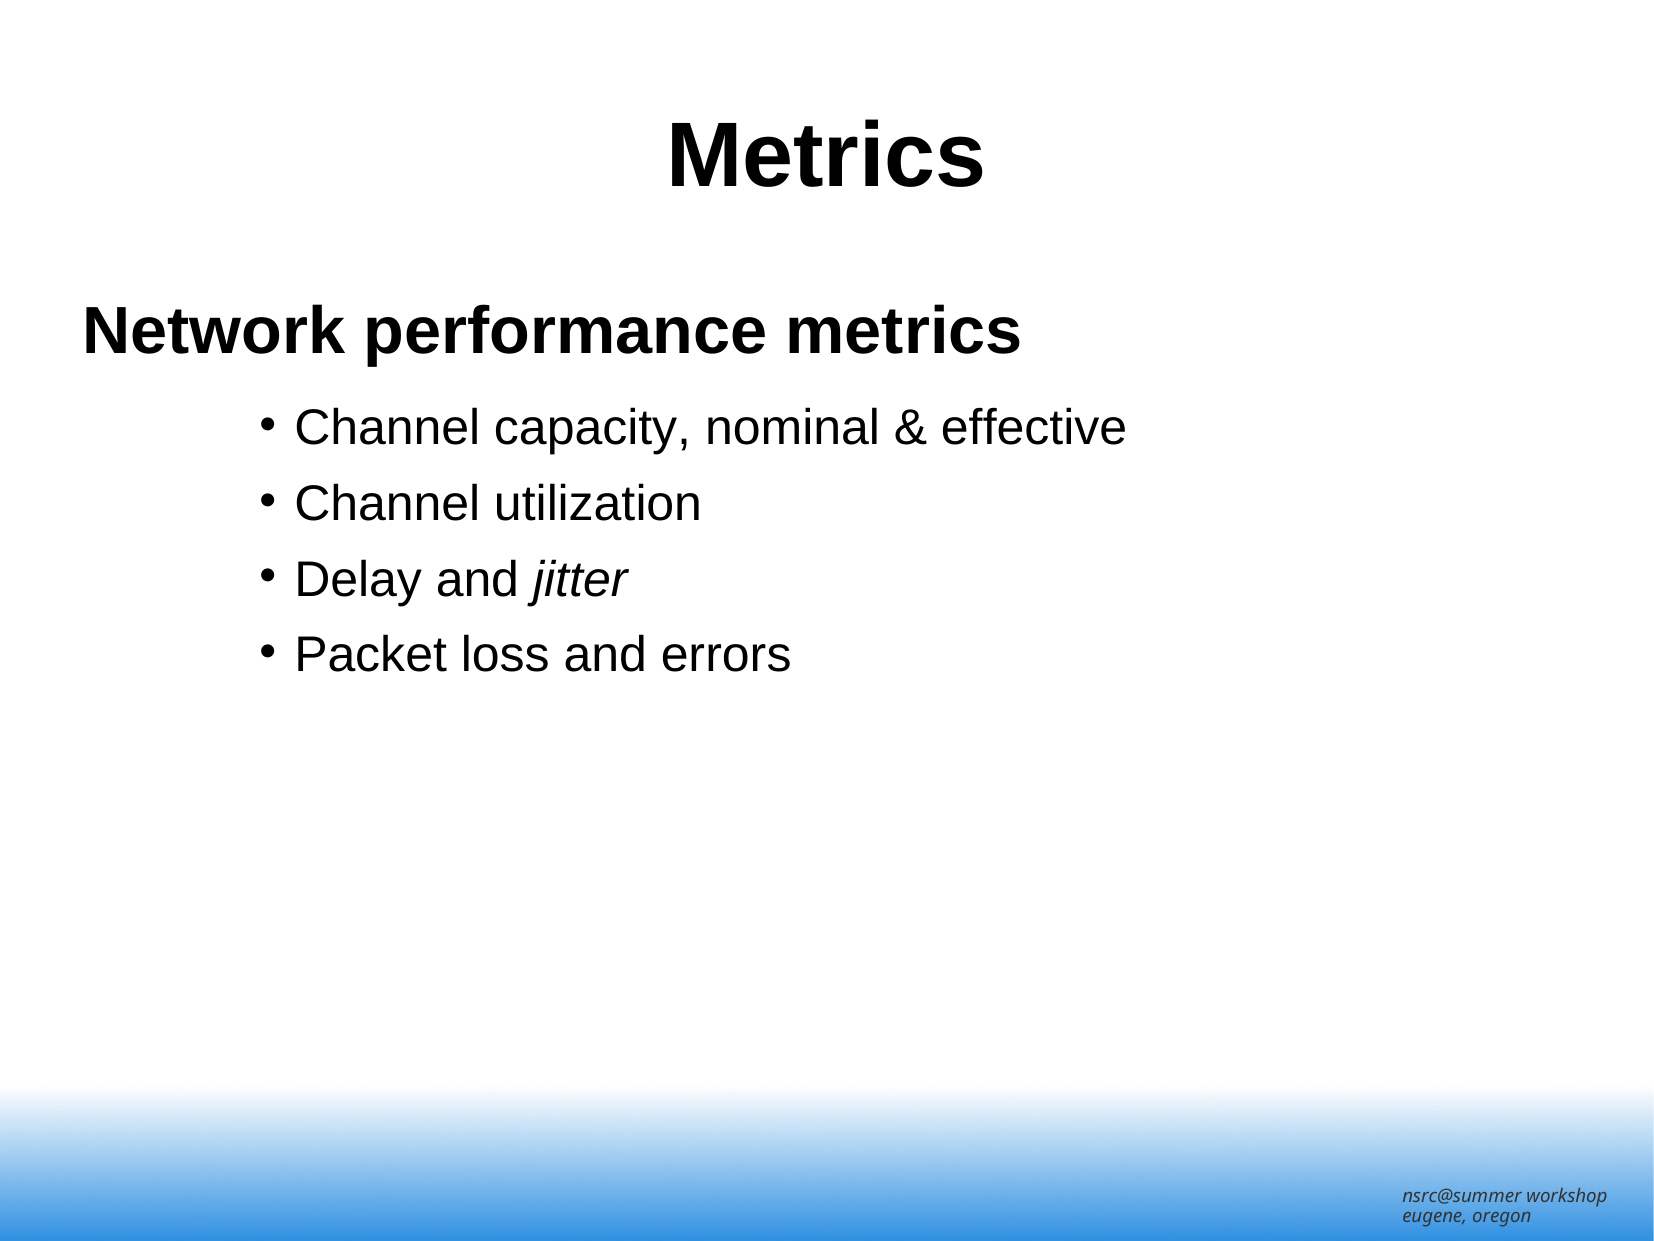

# Metrics
Network performance metrics
Channel capacity, nominal & effective
Channel utilization
Delay and jitter
Packet loss and errors